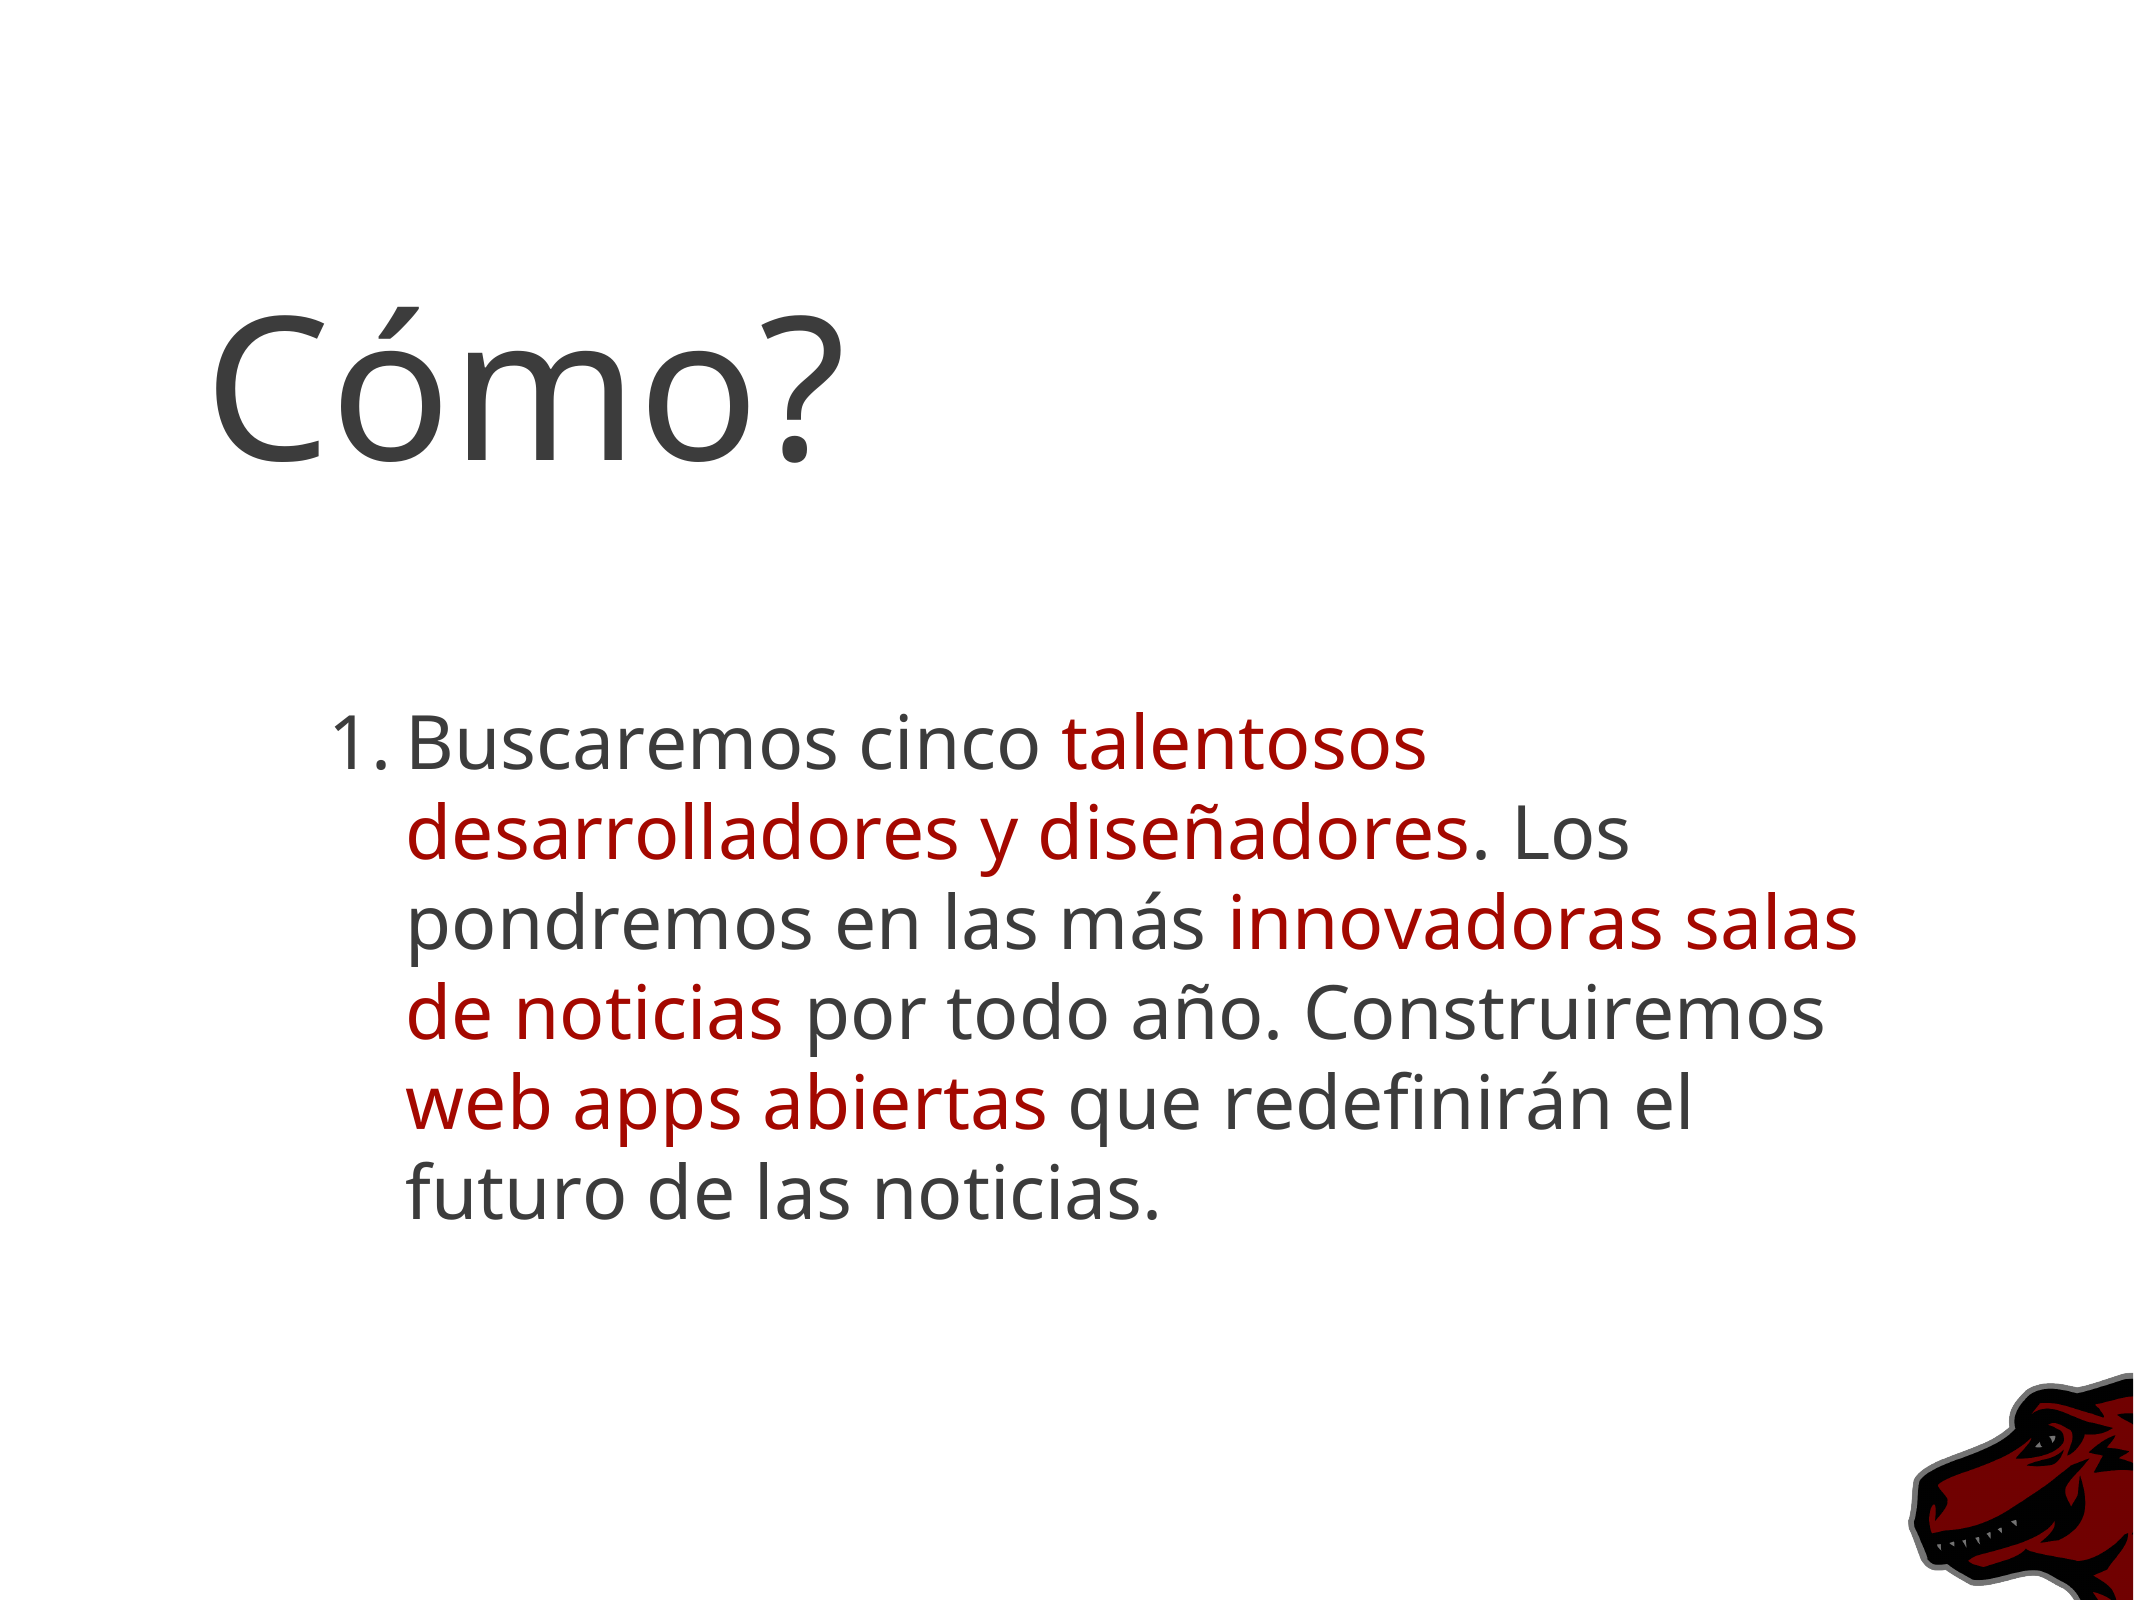

Cómo?
Buscaremos cinco talentosos desarrolladores y diseñadores. Los pondremos en las más innovadoras salas de noticias por todo año. Construiremos web apps abiertas que redefinirán el futuro de las noticias.